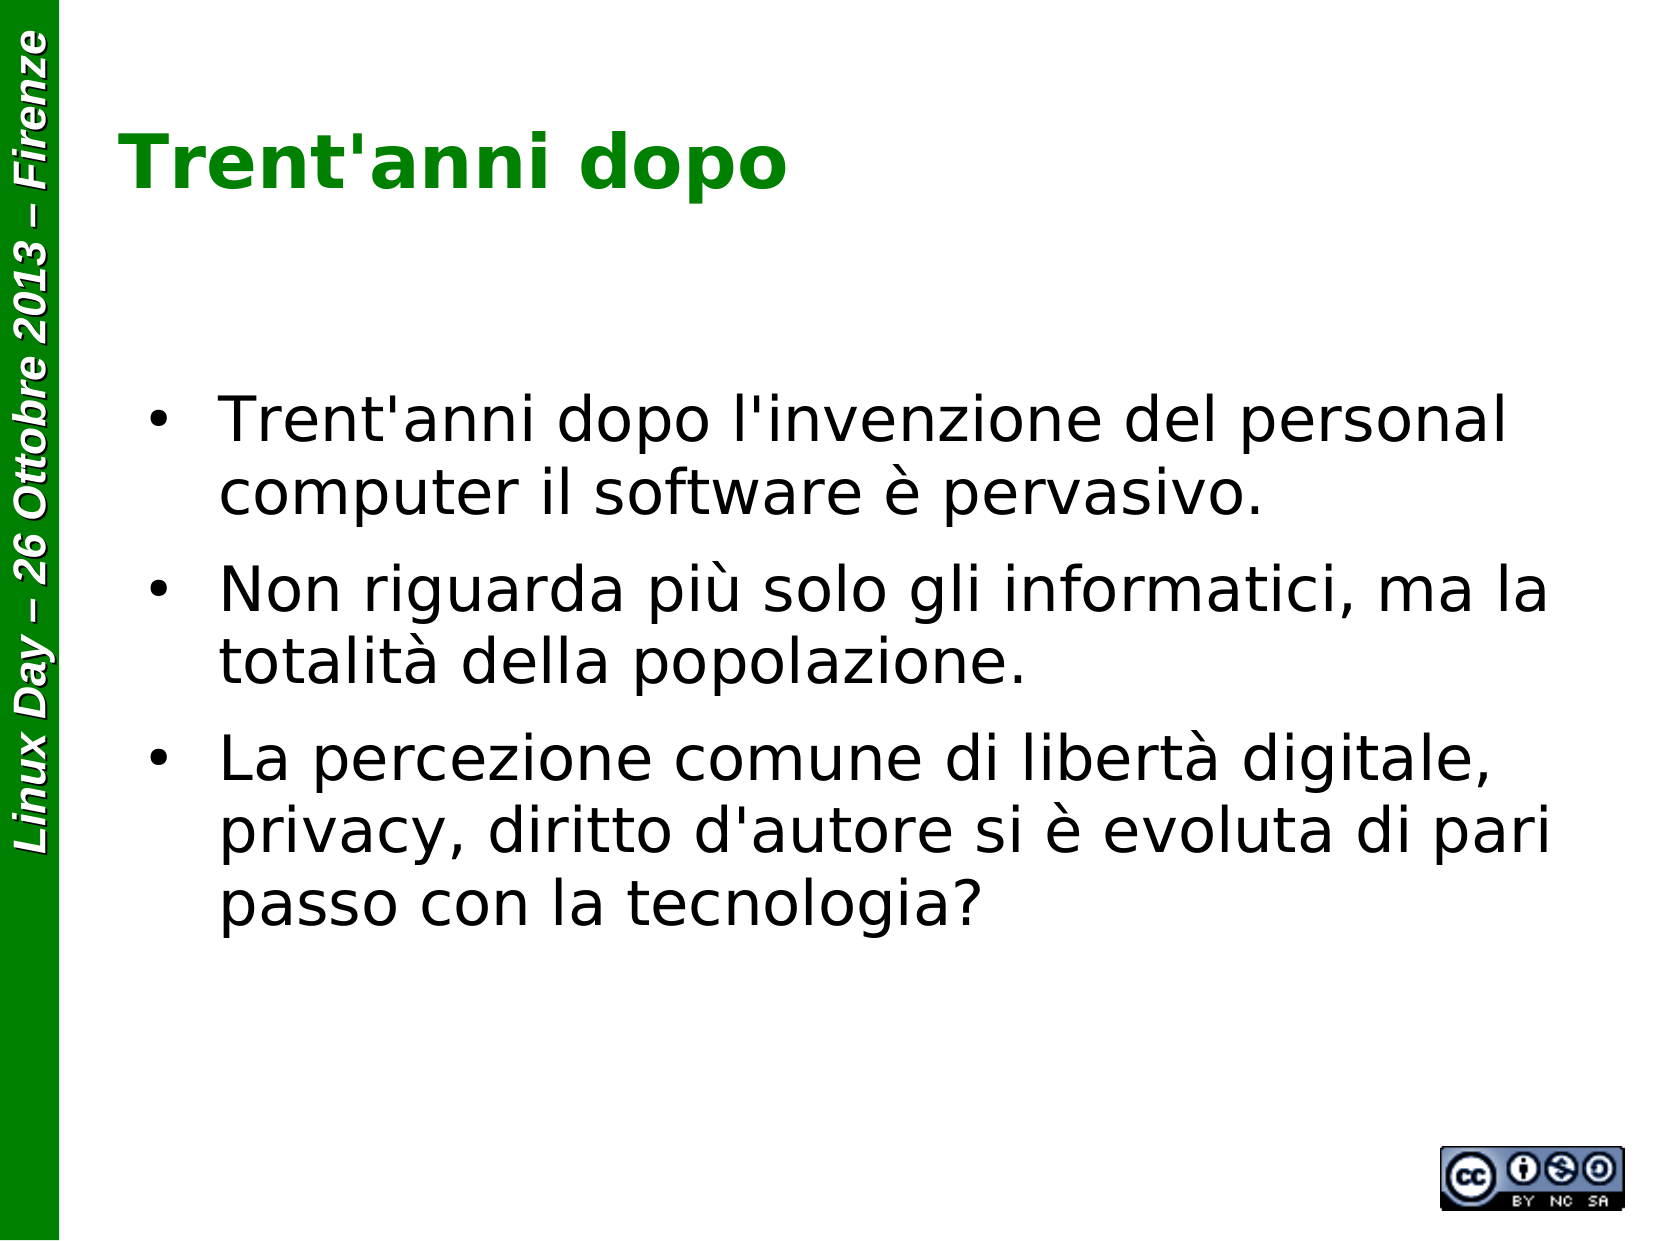

# Trent'anni dopo
Trent'anni dopo l'invenzione del personal computer il software è pervasivo.
Non riguarda più solo gli informatici, ma la totalità della popolazione.
La percezione comune di libertà digitale, privacy, diritto d'autore si è evoluta di pari passo con la tecnologia?